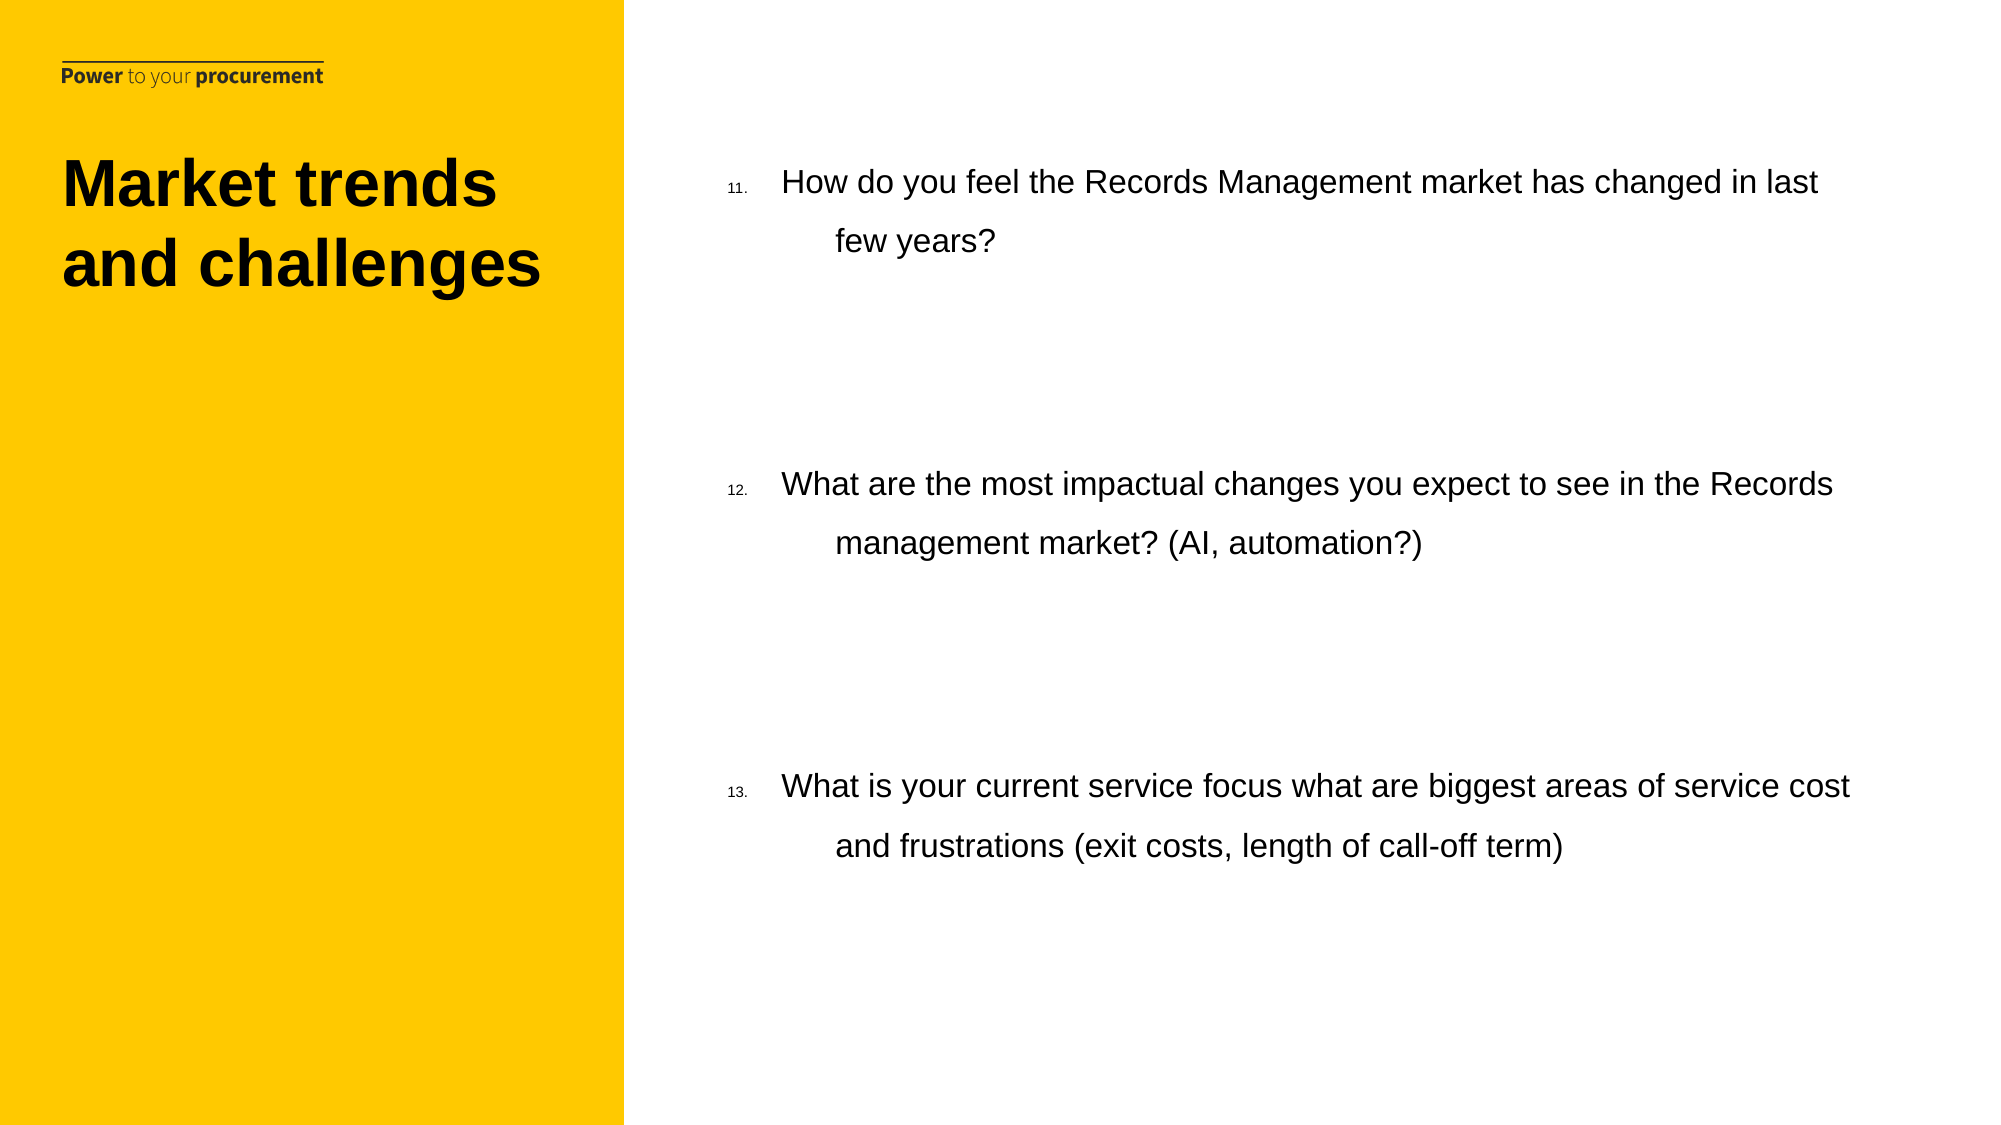

Market trends and challenges
# How do you feel the Records Management market has changed in last few years?
What are the most impactual changes you expect to see in the Records management market? (AI, automation?)
What is your current service focus what are biggest areas of service cost and frustrations (exit costs, length of call-off term)